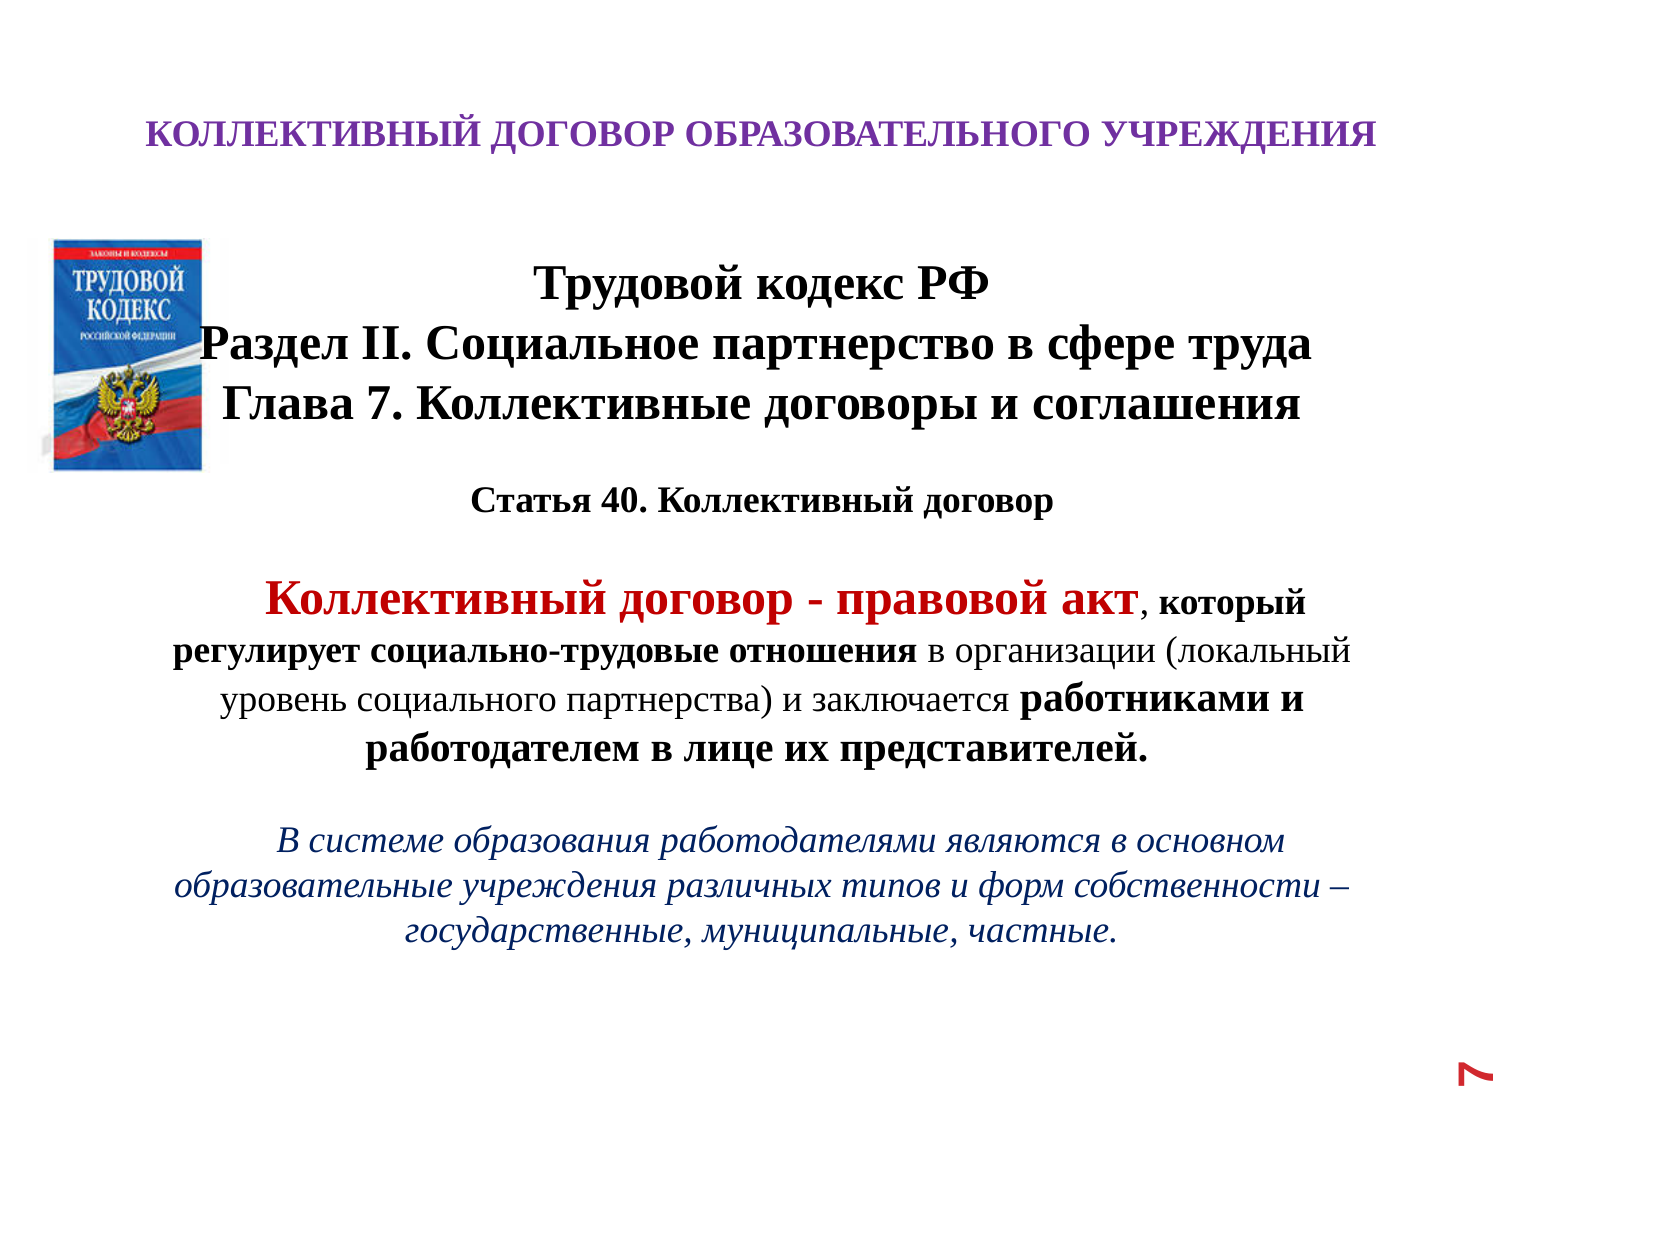

# КОЛЛЕКТИВНЫЙ ДОГОВОР ОБРАЗОВАТЕЛЬНОГО УЧРЕЖДЕНИЯ
Трудовой кодекс РФ
Раздел II. Социальное партнерство в сфере труда
Глава 7. Коллективные договоры и соглашения
Статья 40. Коллективный договор
 Коллективный договор - правовой акт, который регулирует социально-трудовые отношения в организации (локальный уровень социального партнерства) и заключается работниками и работодателем в лице их представителей.
 В системе образования работодателями являются в основном образовательные учреждения различных типов и форм собственности – государственные, муниципальные, частные.